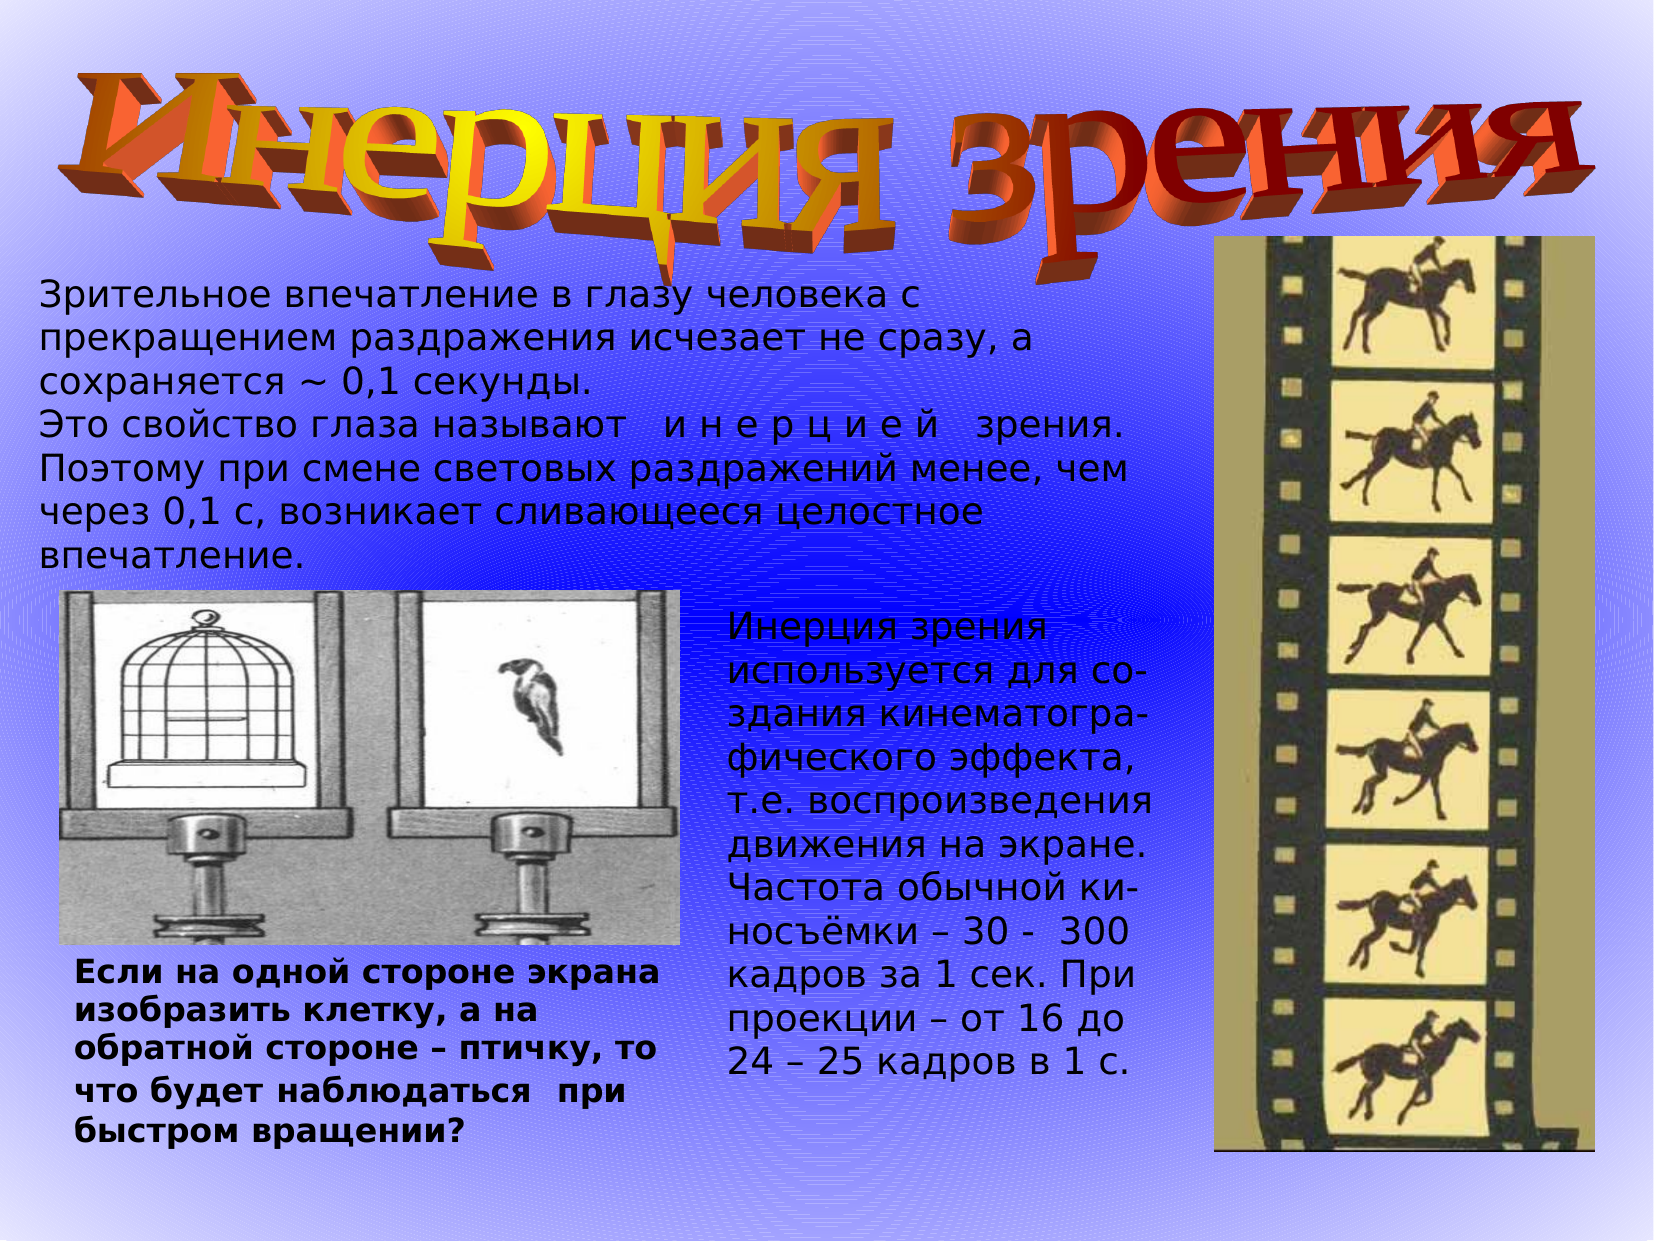

Инерция зрения
Зрительное впечатление в глазу человека с прекращением раздражения исчезает не сразу, а сохраняется ~ 0,1 секунды.
Это свойство глаза называют и н е р ц и е й зрения.
Поэтому при смене световых раздражений менее, чем через 0,1 с, возникает сливающееся целостное впечатление.
Инерция зрения используется для со-
здания кинематогра-
фического эффекта,
т.е. воспроизведения
движения на экране.
Частота обычной ки-
носъёмки – 30 - 300
кадров за 1 сек. При
проекции – от 16 до
24 – 25 кадров в 1 с.
Если на одной стороне экрана изобразить клетку, а на обратной стороне – птичку, то что будет наблюдаться при быстром вращении?